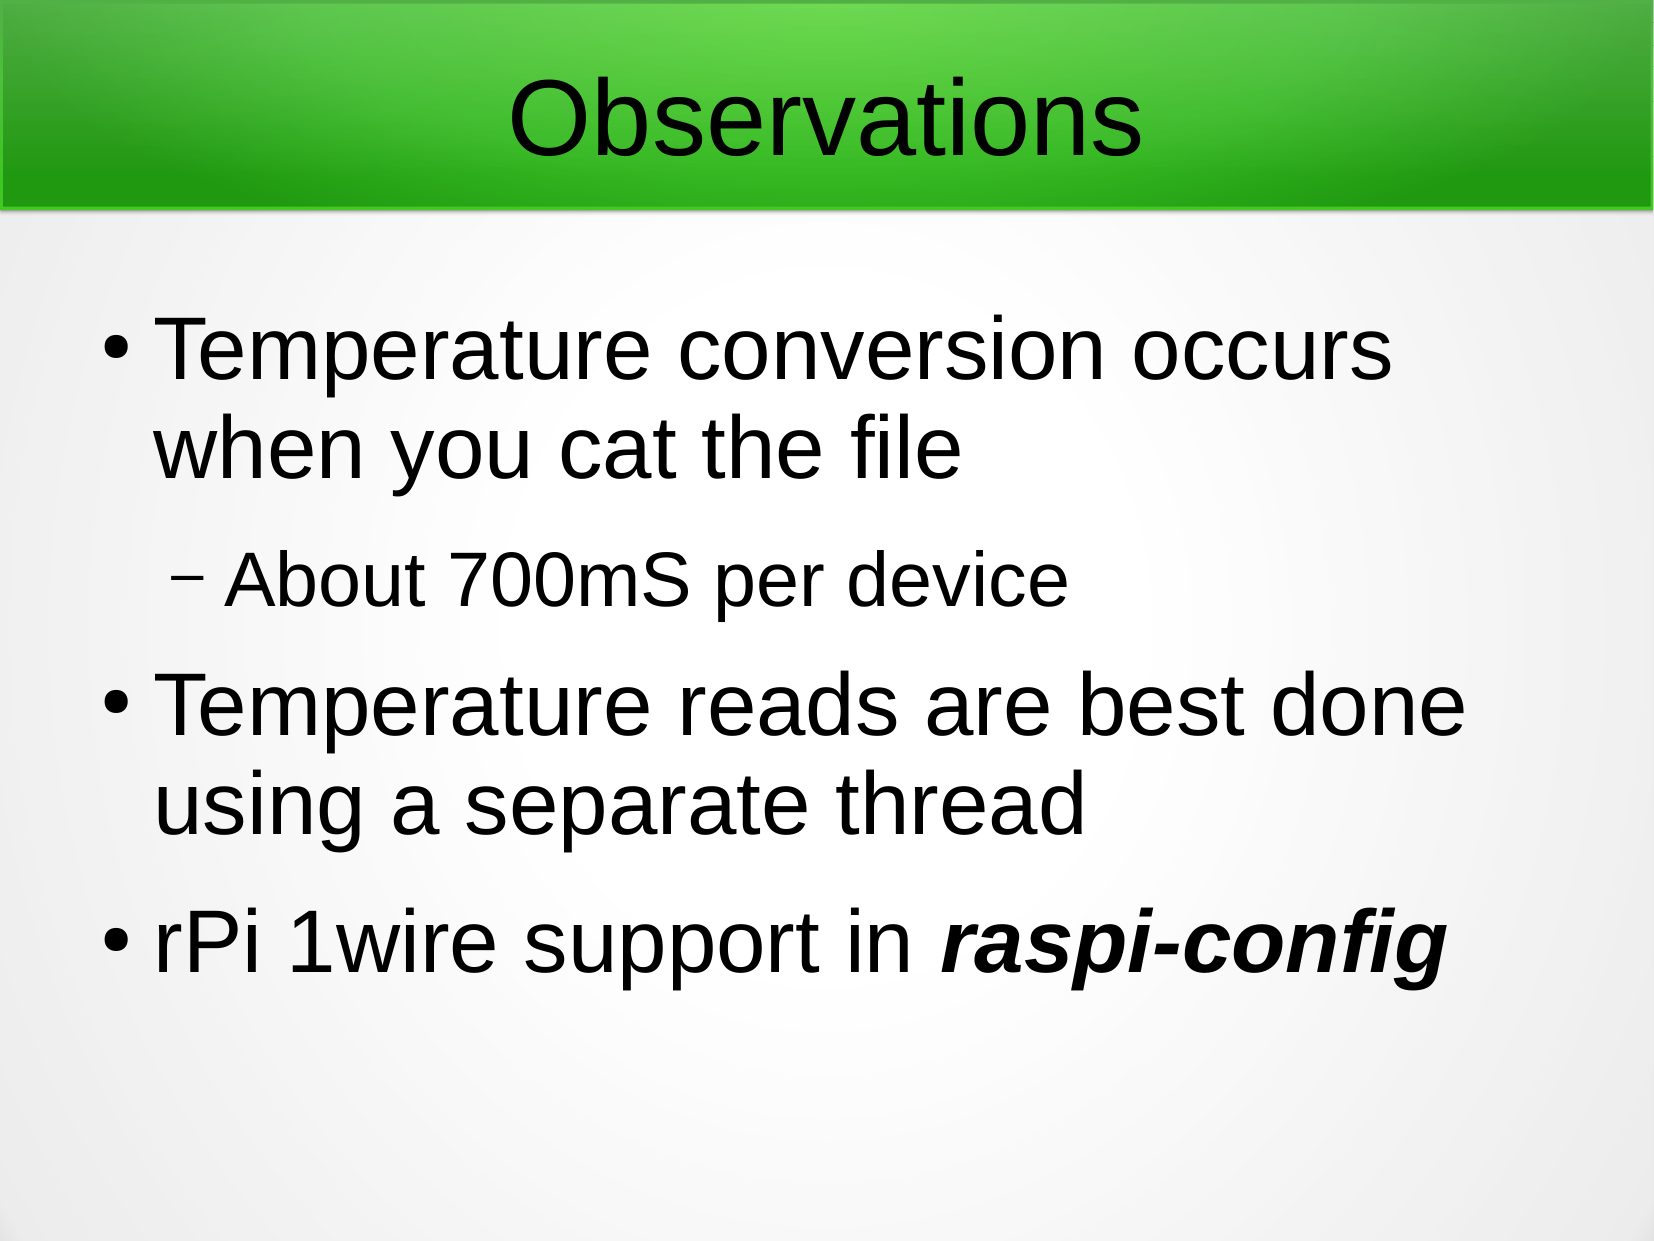

# Observations
Temperature conversion occurs when you cat the file
About 700mS per device
Temperature reads are best done using a separate thread
rPi 1wire support in raspi-config